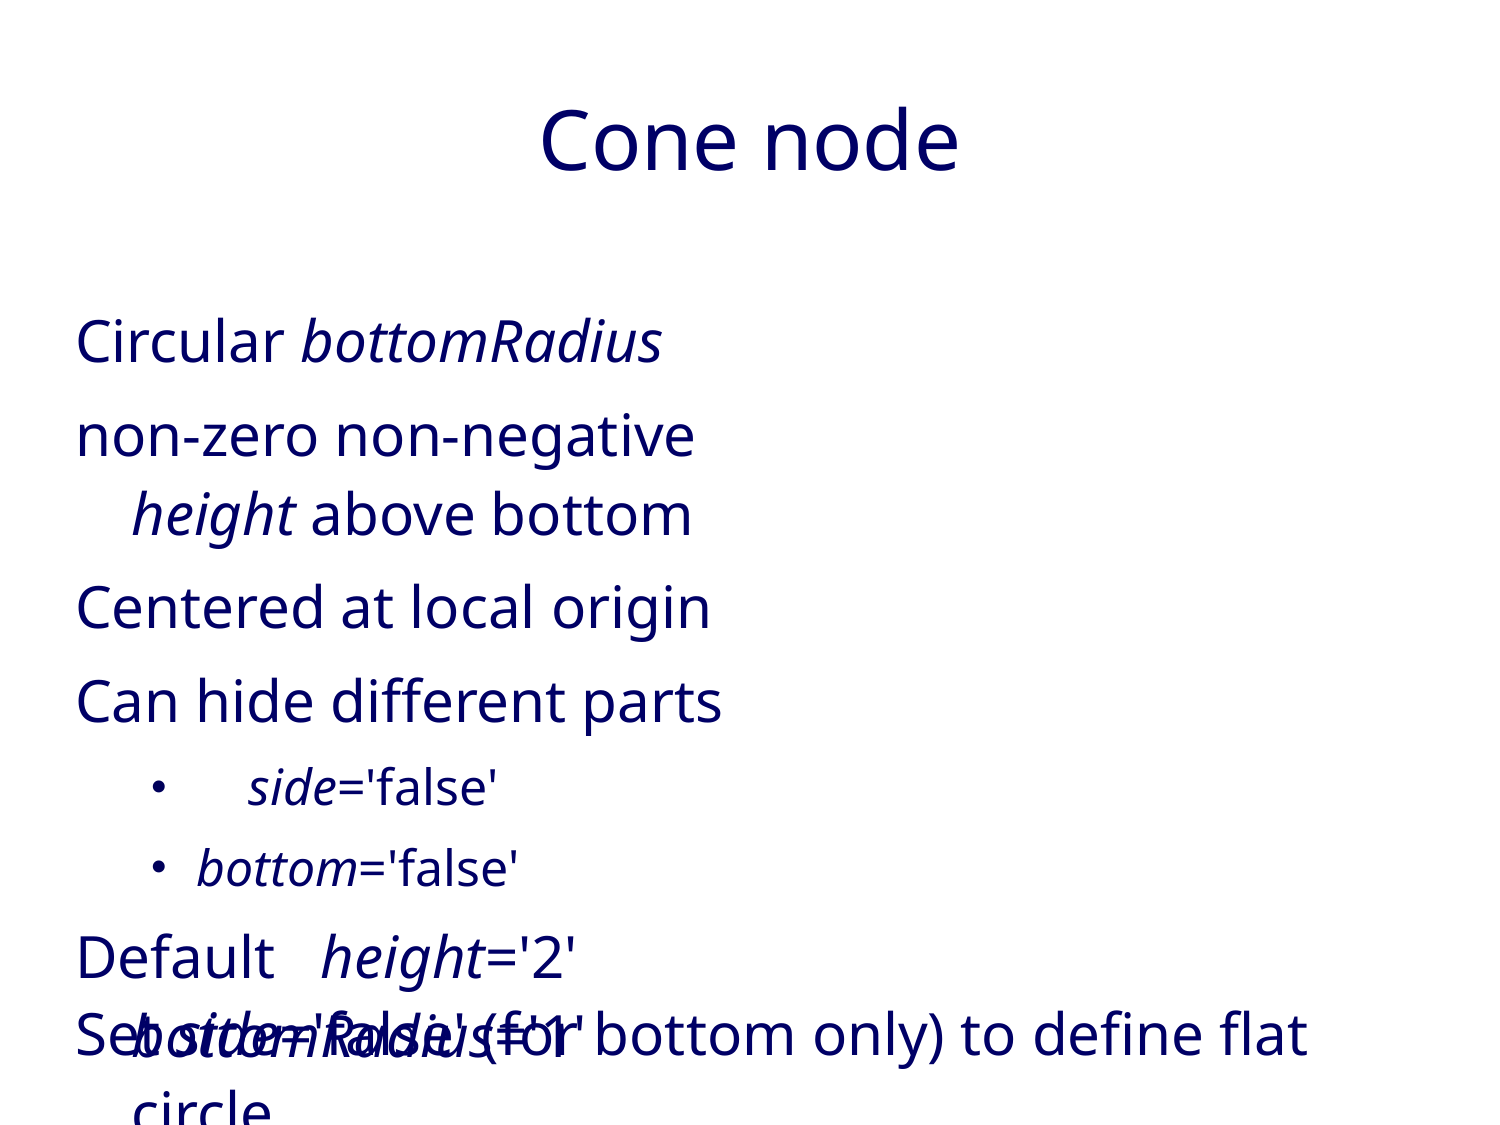

Cone node
# Circular bottomRadius
non-zero non-negative height above bottom
Centered at local origin
Can hide different parts
 side='false'
bottom='false'
Default height='2' bottomRadius='1'
Set side='false' (for bottom only) to define flat circle